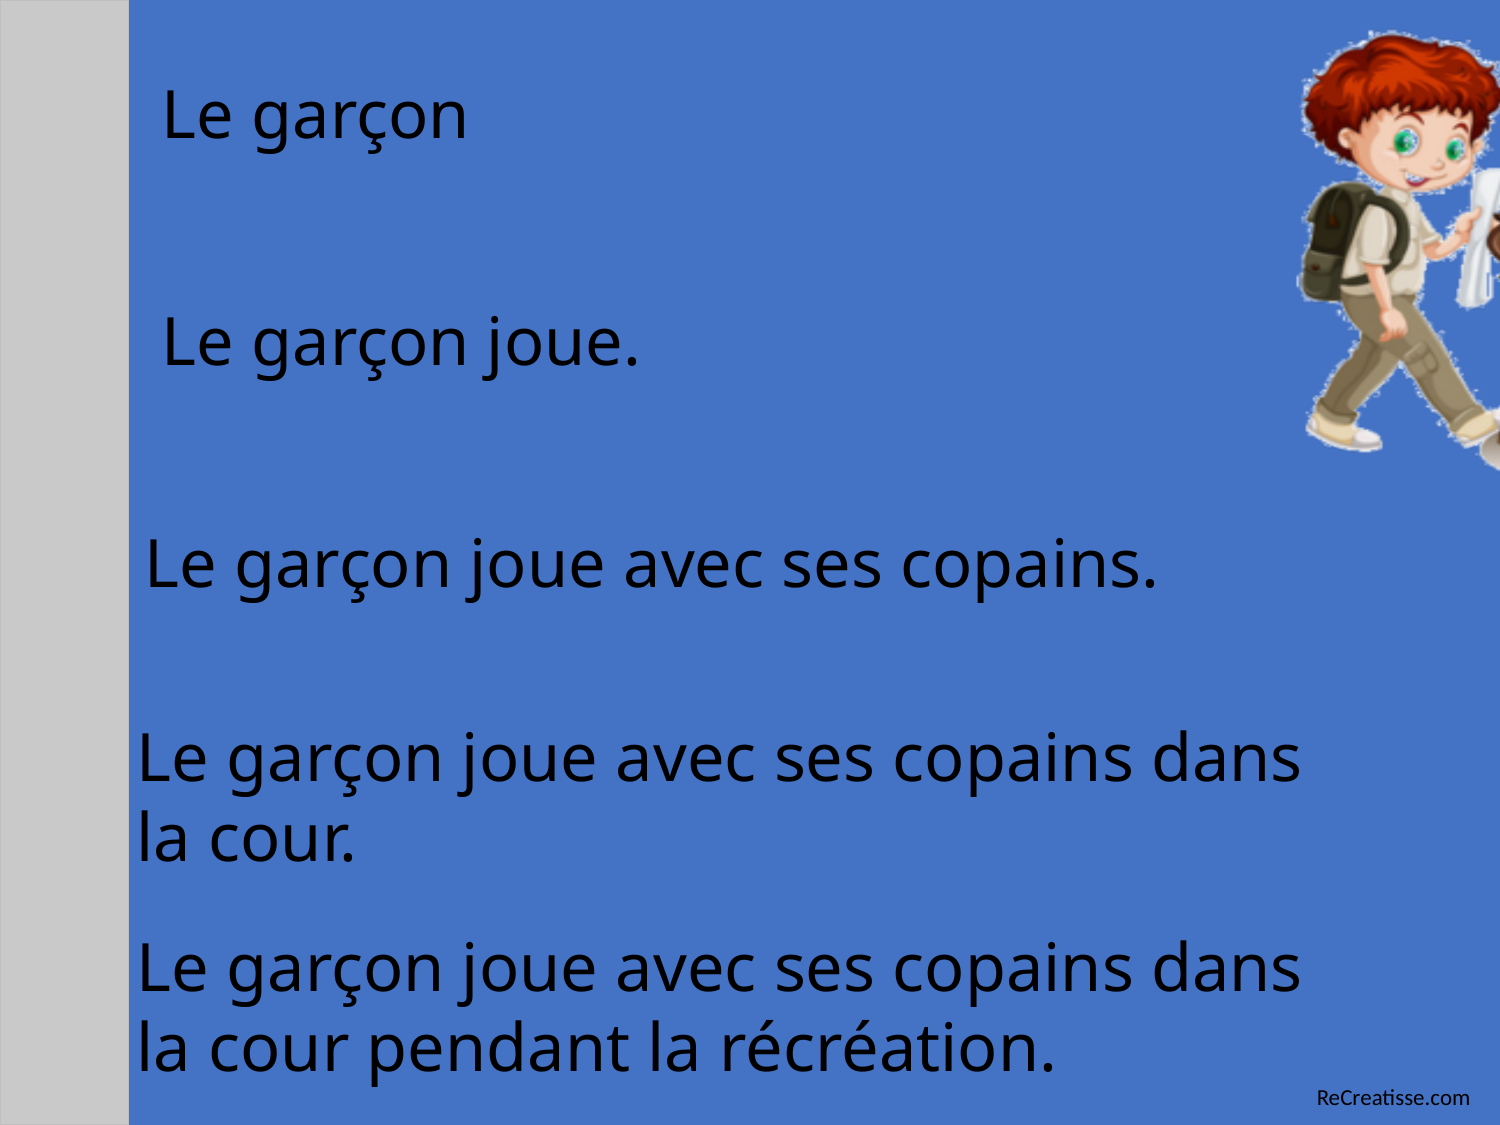

| |
| --- |
| |
| |
| |
| |
Le garçon
Le garçon joue.
Le garçon joue avec ses copains.
Le garçon joue avec ses copains dans
la cour.
Le garçon joue avec ses copains dans
la cour pendant la récréation.
ReCreatisse.com